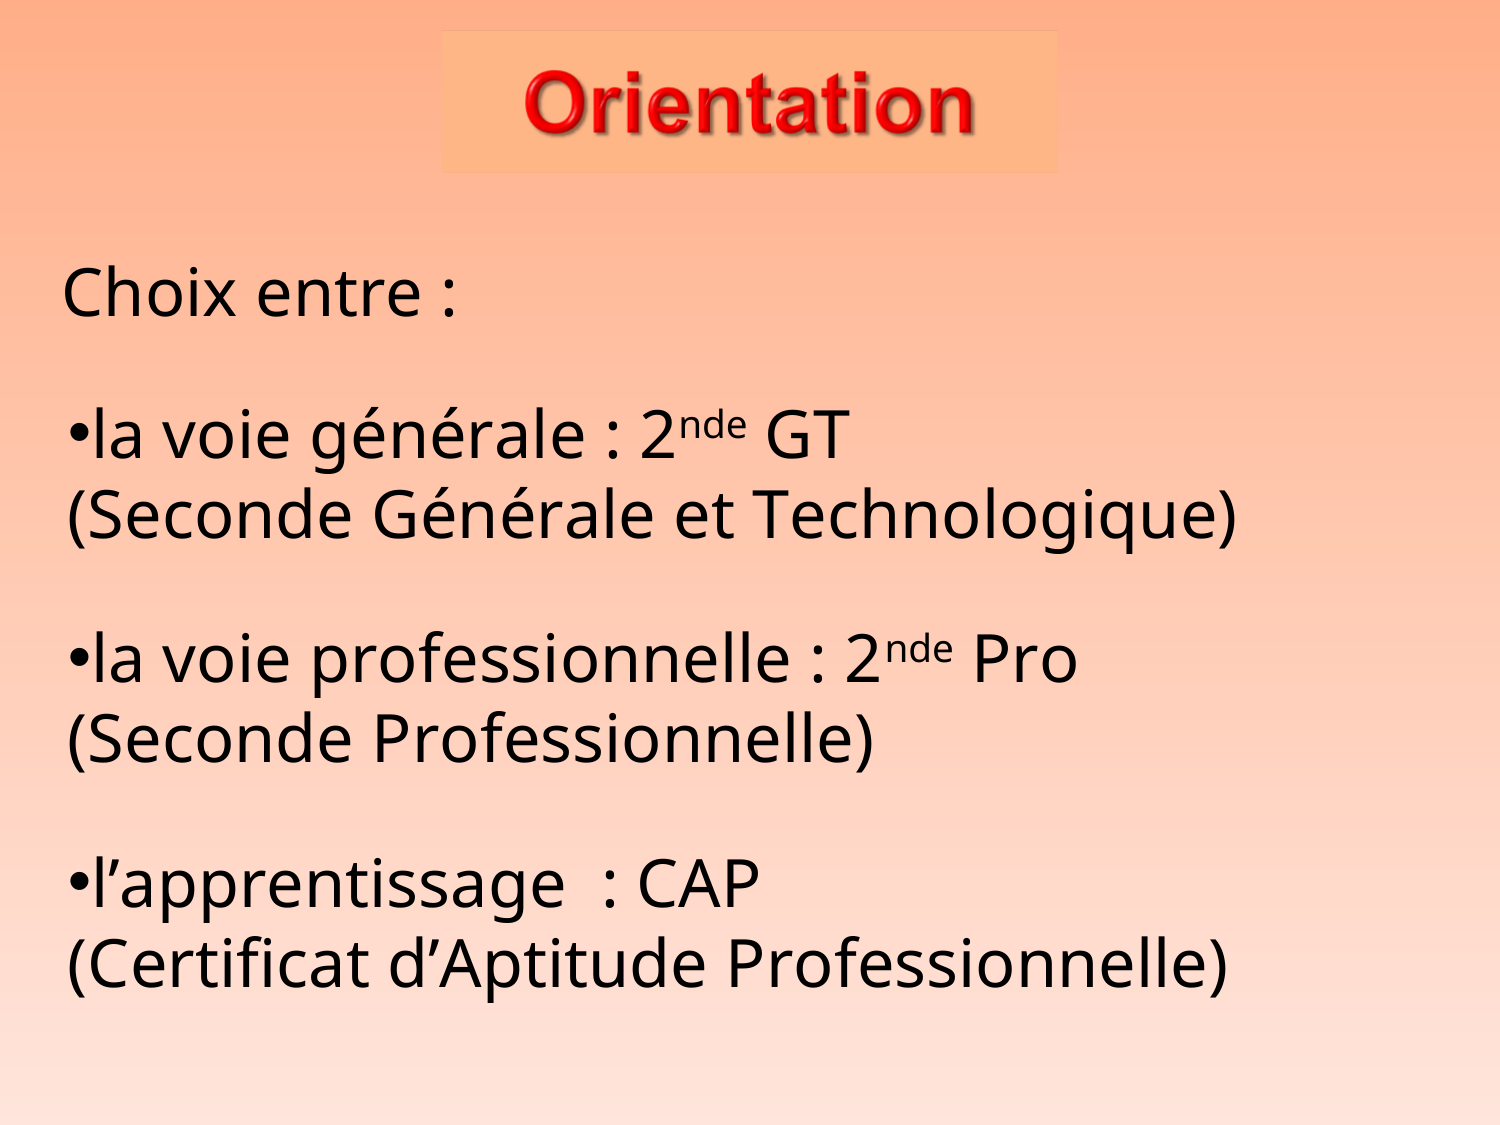

Choix entre :
la voie générale : 2nde GT
(Seconde Générale et Technologique)
la voie professionnelle : 2nde Pro
(Seconde Professionnelle)
l’apprentissage : CAP
(Certificat d’Aptitude Professionnelle)